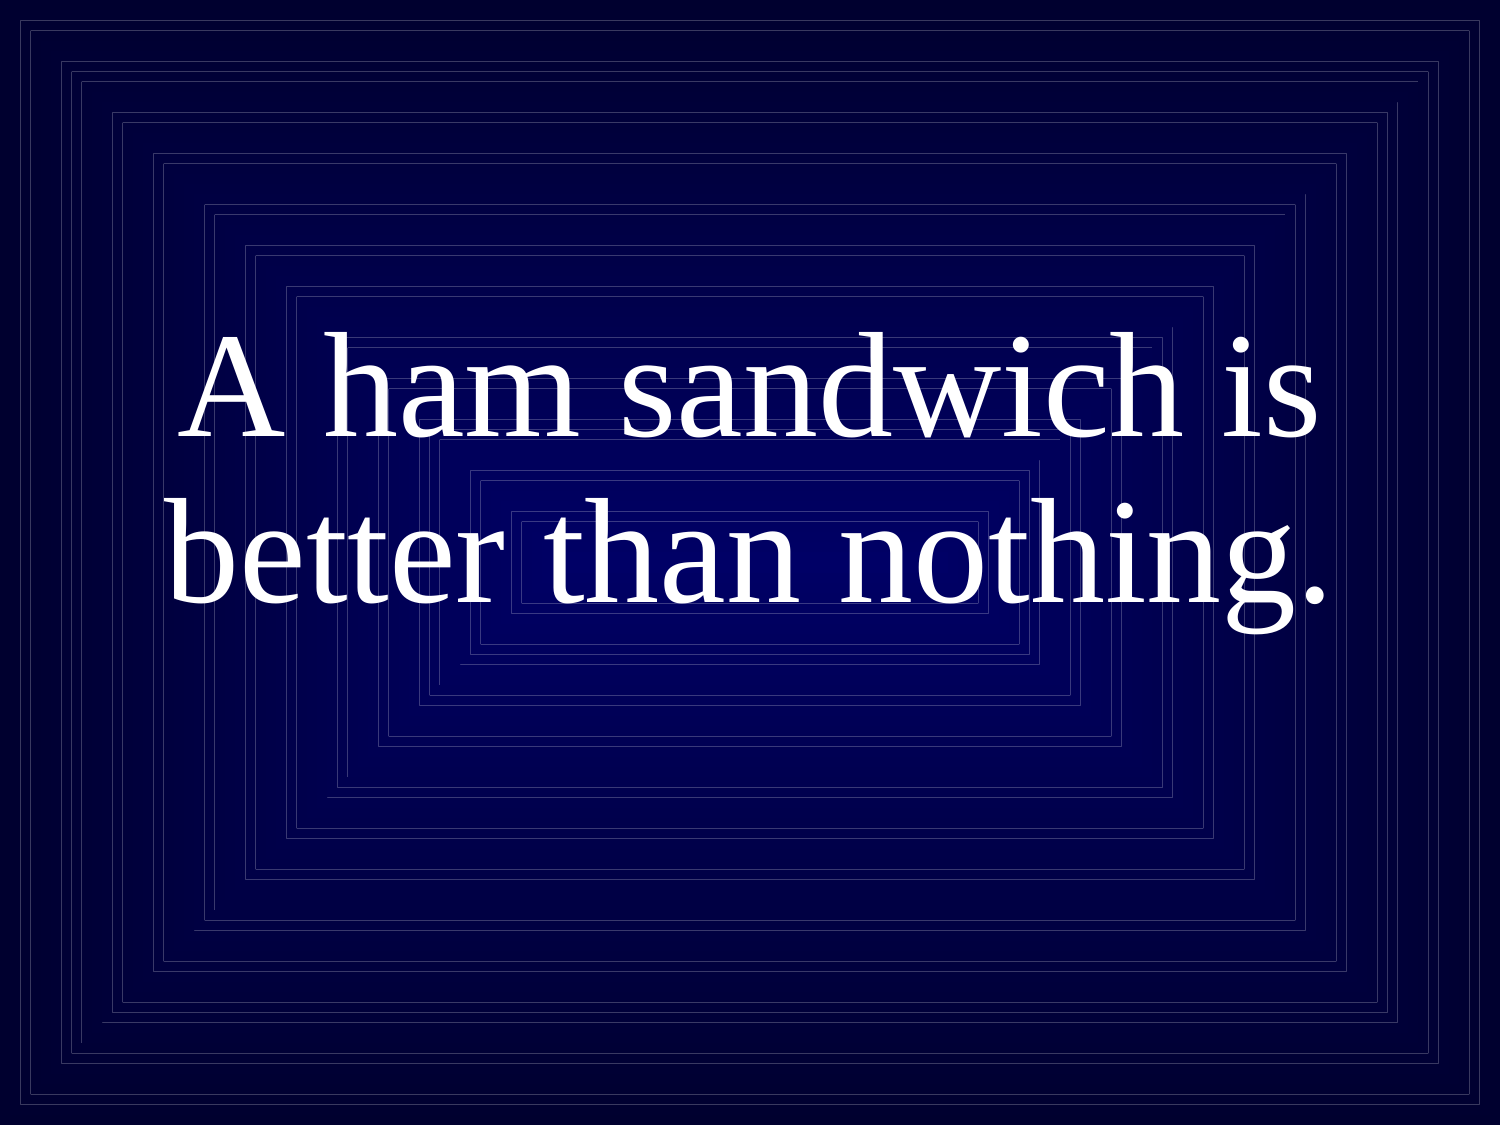

# A ham sandwich is better than nothing.